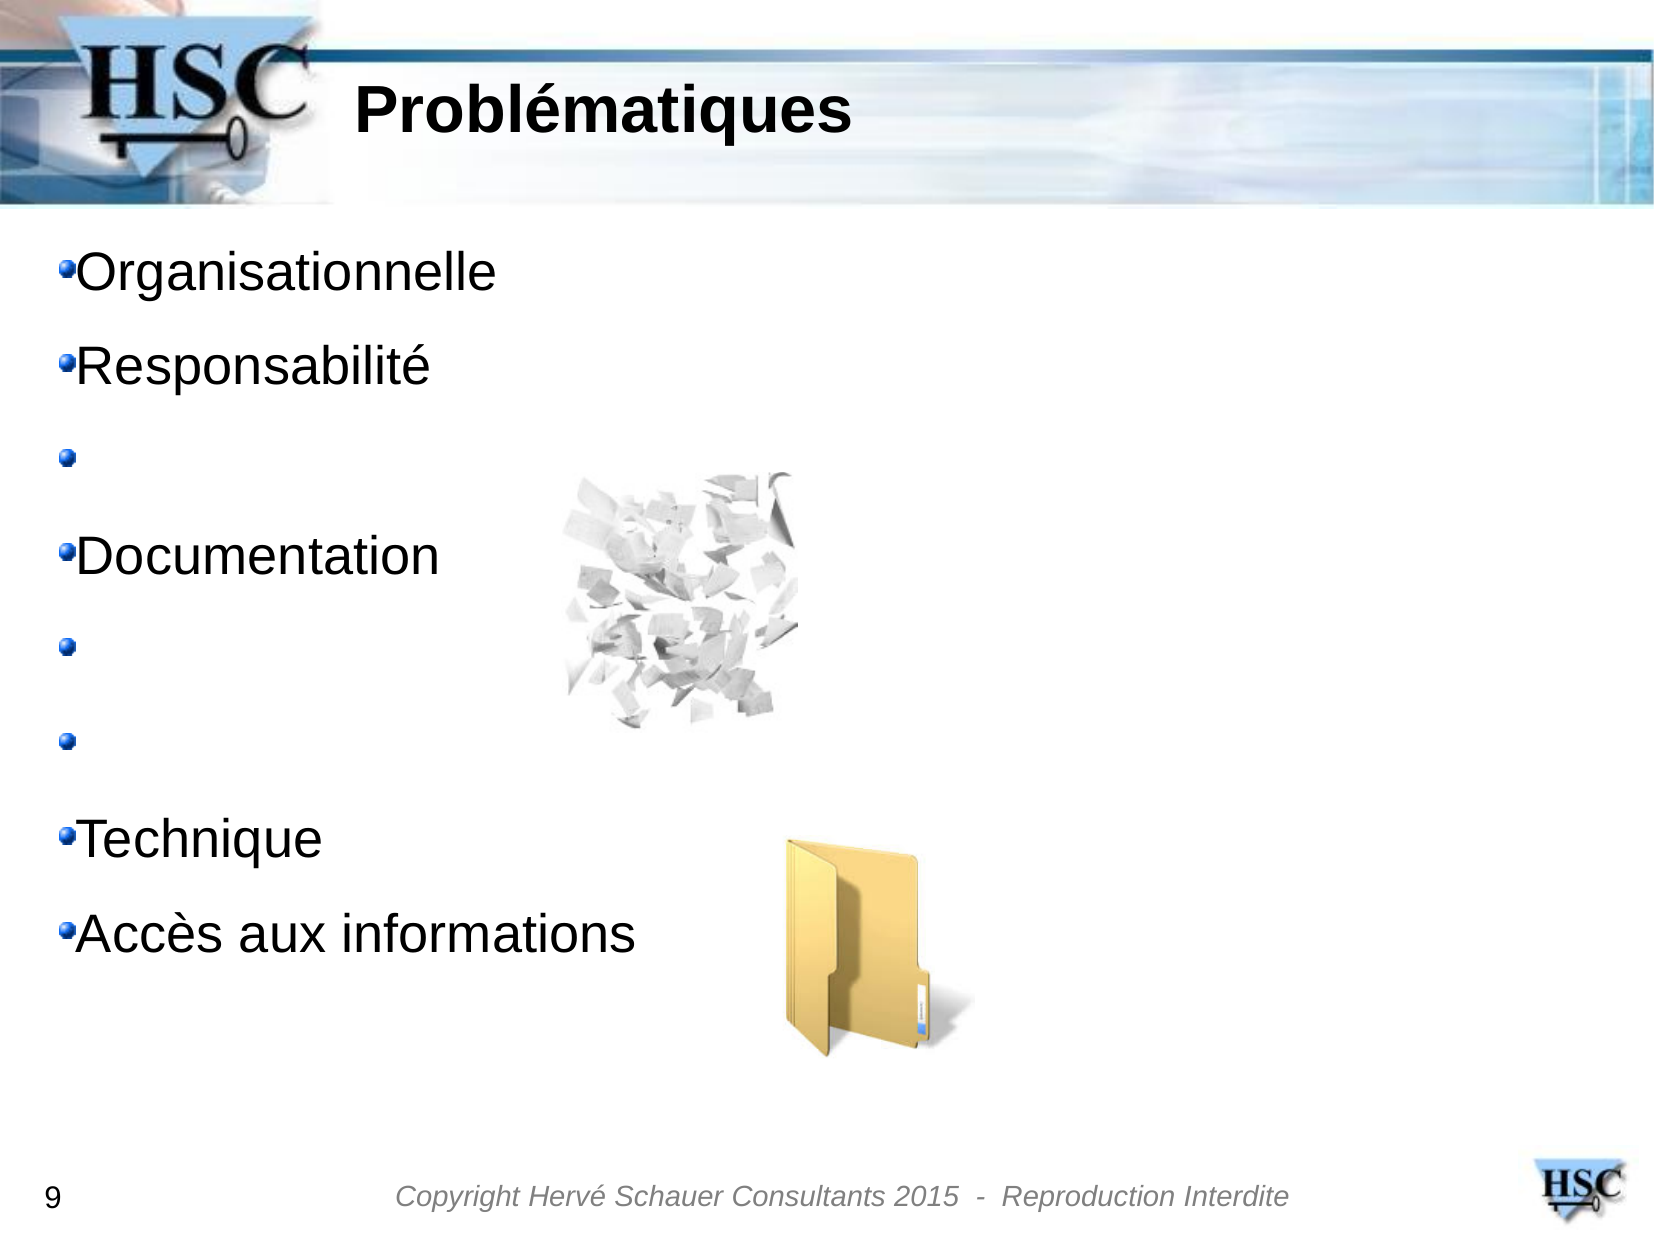

# Problématiques
Organisationnelle
Responsabilité
Documentation
Technique
Accès aux informations